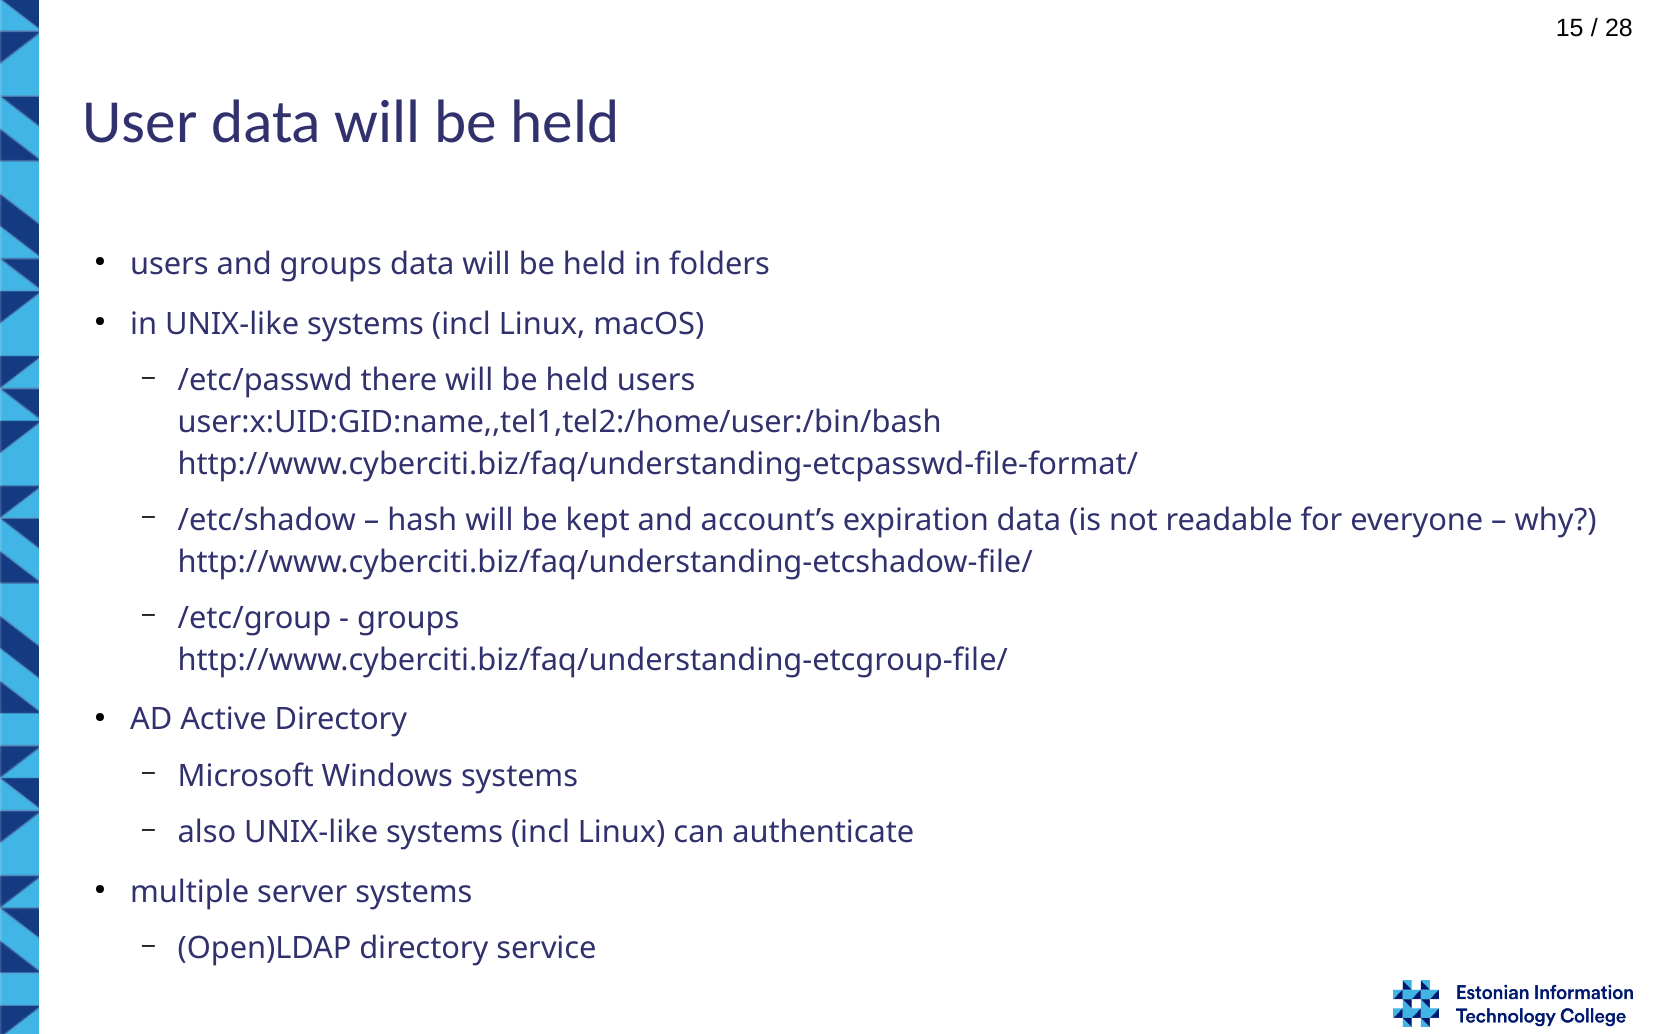

# User data will be held
users and groups data will be held in folders
in UNIX-like systems (incl Linux, macOS)
/etc/passwd there will be held users
user:x:UID:GID:name,,tel1,tel2:/home/user:/bin/bash
http://www.cyberciti.biz/faq/understanding-etcpasswd-file-format/
/etc/shadow – hash will be kept and account’s expiration data (is not readable for everyone – why?)
http://www.cyberciti.biz/faq/understanding-etcshadow-file/
/etc/group - groups
http://www.cyberciti.biz/faq/understanding-etcgroup-file/
AD Active Directory
Microsoft Windows systems
also UNIX-like systems (incl Linux) can authenticate
multiple server systems
(Open)LDAP directory service